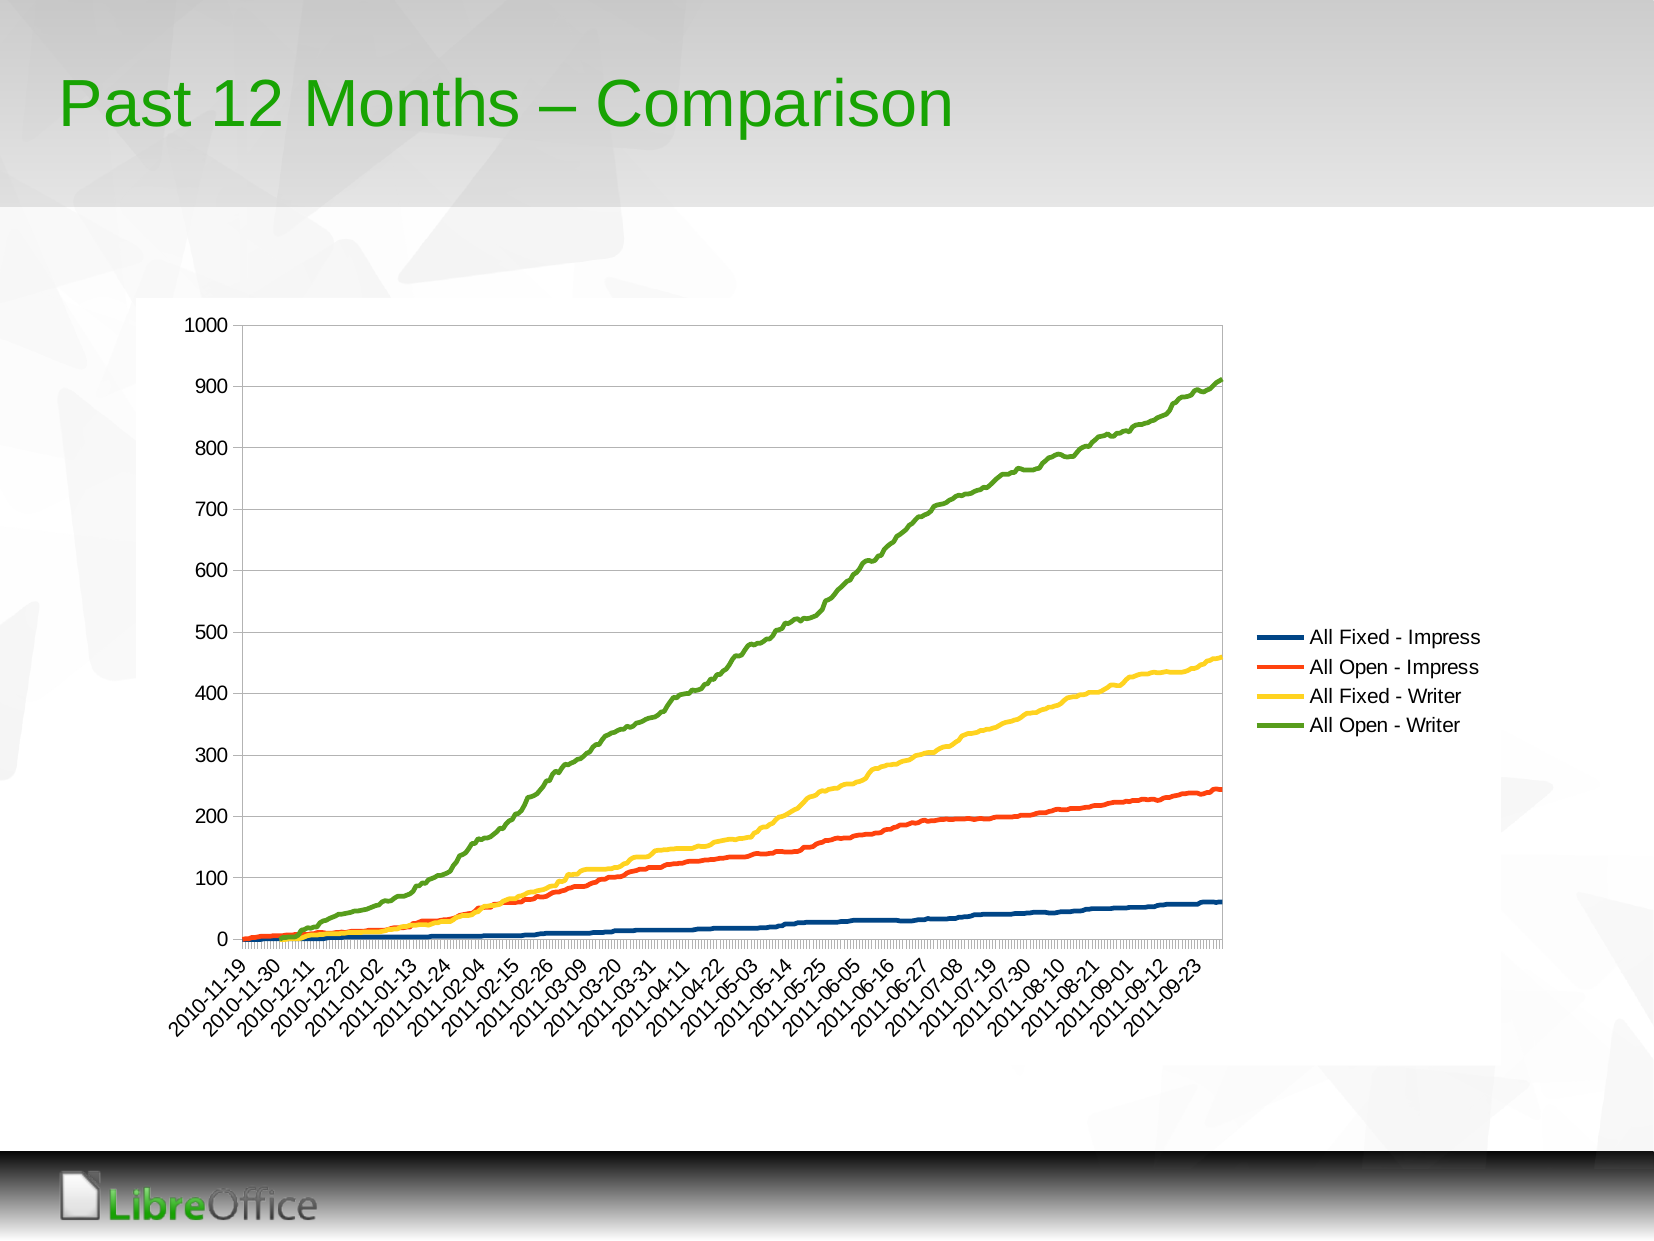

# Past 12 Months – Comparison
### Chart
| Category | All Fixed - Impress | All Open - Impress | All Fixed - Writer | All Open - Writer |
|---|---|---|---|---|
| 2010-11-19 | 0.0 | 0.0 | None | None |
| 2010-11-20 | 0.0 | 1.0 | None | None |
| 2010-11-21 | 0.0 | 1.0 | None | None |
| 2010-11-22 | 0.0 | 3.0 | None | None |
| 2010-11-23 | 0.0 | 3.0 | None | None |
| 2010-11-24 | 0.0 | 4.0 | None | None |
| 2010-11-25 | 0.0 | 5.0 | None | None |
| 2010-11-26 | 1.0 | 5.0 | None | None |
| 2010-11-27 | 1.0 | 5.0 | None | None |
| 2010-11-28 | 1.0 | 5.0 | None | None |
| 2010-11-29 | 1.0 | 6.0 | None | None |
| 2010-11-30 | 1.0 | 6.0 | None | None |
| 2010-12-01 | 1.0 | 6.0 | 0.0 | 0.0 |
| 2010-12-02 | 1.0 | 6.0 | 0.0 | 3.0 |
| 2010-12-03 | 1.0 | 7.0 | 0.0 | 3.0 |
| 2010-12-04 | 1.0 | 7.0 | 1.0 | 4.0 |
| 2010-12-05 | 1.0 | 7.0 | 1.0 | 4.0 |
| 2010-12-06 | 1.0 | 8.0 | 1.0 | 4.0 |
| 2010-12-07 | 1.0 | 8.0 | 1.0 | 7.0 |
| 2010-12-08 | 1.0 | 8.0 | 2.0 | 15.0 |
| 2010-12-09 | 1.0 | 8.0 | 4.0 | 16.0 |
| 2010-12-10 | 1.0 | 8.0 | 6.0 | 19.0 |
| 2010-12-11 | 1.0 | 9.0 | 7.0 | 18.0 |
| 2010-12-12 | 1.0 | 9.0 | 7.0 | 20.0 |
| 2010-12-13 | 1.0 | 11.0 | 7.0 | 20.0 |
| 2010-12-14 | 1.0 | 11.0 | 8.0 | 27.0 |
| 2010-12-15 | 1.0 | 11.0 | 8.0 | 30.0 |
| 2010-12-16 | 2.0 | 10.0 | 9.0 | 31.0 |
| 2010-12-17 | 3.0 | 10.0 | 9.0 | 34.0 |
| 2010-12-18 | 3.0 | 10.0 | 9.0 | 36.0 |
| 2010-12-19 | 3.0 | 11.0 | 9.0 | 38.0 |
| 2010-12-20 | 3.0 | 11.0 | 9.0 | 41.0 |
| 2010-12-21 | 3.0 | 12.0 | 10.0 | 41.0 |
| 2010-12-22 | 4.0 | 11.0 | 10.0 | 42.0 |
| 2010-12-23 | 4.0 | 12.0 | 11.0 | 43.0 |
| 2010-12-24 | 4.0 | 13.0 | 11.0 | 44.0 |
| 2010-12-25 | 4.0 | 13.0 | 11.0 | 46.0 |
| 2010-12-26 | 4.0 | 13.0 | 11.0 | 46.0 |
| 2010-12-27 | 4.0 | 13.0 | 11.0 | 47.0 |
| 2010-12-28 | 4.0 | 13.0 | 12.0 | 48.0 |
| 2010-12-29 | 4.0 | 14.0 | 12.0 | 49.0 |
| 2010-12-30 | 4.0 | 15.0 | 12.0 | 51.0 |
| 2010-12-31 | 4.0 | 15.0 | 12.0 | 53.0 |
| 2011-01-01 | 4.0 | 15.0 | 12.0 | 55.0 |
| 2011-01-02 | 4.0 | 15.0 | 12.0 | 56.0 |
| 2011-01-03 | 4.0 | 15.0 | 13.0 | 61.0 |
| 2011-01-04 | 4.0 | 15.0 | 14.0 | 63.0 |
| 2011-01-05 | 4.0 | 16.0 | 16.0 | 62.0 |
| 2011-01-06 | 4.0 | 18.0 | 16.0 | 63.0 |
| 2011-01-07 | 4.0 | 19.0 | 17.0 | 67.0 |
| 2011-01-08 | 4.0 | 19.0 | 17.0 | 70.0 |
| 2011-01-09 | 4.0 | 19.0 | 20.0 | 70.0 |
| 2011-01-10 | 4.0 | 19.0 | 21.0 | 70.0 |
| 2011-01-11 | 4.0 | 20.0 | 21.0 | 72.0 |
| 2011-01-12 | 4.0 | 20.0 | 23.0 | 74.0 |
| 2011-01-13 | 4.0 | 26.0 | 23.0 | 78.0 |
| 2011-01-14 | 4.0 | 26.0 | 23.0 | 87.0 |
| 2011-01-15 | 4.0 | 28.0 | 24.0 | 87.0 |
| 2011-01-16 | 4.0 | 30.0 | 24.0 | 92.0 |
| 2011-01-17 | 4.0 | 30.0 | 24.0 | 91.0 |
| 2011-01-18 | 4.0 | 30.0 | 23.0 | 97.0 |
| 2011-01-19 | 5.0 | 30.0 | 25.0 | 99.0 |
| 2011-01-20 | 5.0 | 30.0 | 27.0 | 101.0 |
| 2011-01-21 | 5.0 | 30.0 | 27.0 | 104.0 |
| 2011-01-22 | 5.0 | 31.0 | 29.0 | 104.0 |
| 2011-01-23 | 5.0 | 32.0 | 29.0 | 106.0 |
| 2011-01-24 | 5.0 | 32.0 | 29.0 | 108.0 |
| 2011-01-25 | 5.0 | 33.0 | 29.0 | 111.0 |
| 2011-01-26 | 5.0 | 34.0 | 32.0 | 120.0 |
| 2011-01-27 | 5.0 | 36.0 | 36.0 | 126.0 |
| 2011-01-28 | 5.0 | 39.0 | 37.0 | 136.0 |
| 2011-01-29 | 5.0 | 40.0 | 39.0 | 138.0 |
| 2011-01-30 | 5.0 | 41.0 | 39.0 | 141.0 |
| 2011-01-31 | 5.0 | 42.0 | 39.0 | 148.0 |
| 2011-02-01 | 5.0 | 42.0 | 40.0 | 156.0 |
| 2011-02-02 | 5.0 | 46.0 | 44.0 | 156.0 |
| 2011-02-03 | 5.0 | 51.0 | 45.0 | 164.0 |
| 2011-02-04 | 5.0 | 51.0 | 50.0 | 162.0 |
| 2011-02-05 | 6.0 | 52.0 | 54.0 | 165.0 |
| 2011-02-06 | 6.0 | 52.0 | 54.0 | 165.0 |
| 2011-02-07 | 6.0 | 52.0 | 55.0 | 167.0 |
| 2011-02-08 | 6.0 | 57.0 | 55.0 | 171.0 |
| 2011-02-09 | 6.0 | 57.0 | 56.0 | 175.0 |
| 2011-02-10 | 6.0 | 58.0 | 57.0 | 181.0 |
| 2011-02-11 | 6.0 | 60.0 | 62.0 | 180.0 |
| 2011-02-12 | 6.0 | 60.0 | 64.0 | 188.0 |
| 2011-02-13 | 6.0 | 60.0 | 66.0 | 193.0 |
| 2011-02-14 | 6.0 | 60.0 | 66.0 | 195.0 |
| 2011-02-15 | 6.0 | 60.0 | 66.0 | 204.0 |
| 2011-02-16 | 6.0 | 61.0 | 70.0 | 205.0 |
| 2011-02-17 | 6.0 | 61.0 | 71.0 | 210.0 |
| 2011-02-18 | 7.0 | 65.0 | 73.0 | 219.0 |
| 2011-02-19 | 7.0 | 65.0 | 76.0 | 231.0 |
| 2011-02-20 | 7.0 | 65.0 | 77.0 | 232.0 |
| 2011-02-21 | 7.0 | 66.0 | 77.0 | 234.0 |
| 2011-02-22 | 8.0 | 70.0 | 79.0 | 237.0 |
| 2011-02-23 | 9.0 | 69.0 | 80.0 | 243.0 |
| 2011-02-24 | 9.0 | 69.0 | 81.0 | 249.0 |
| 2011-02-25 | 10.0 | 70.0 | 83.0 | 258.0 |
| 2011-02-26 | 10.0 | 73.0 | 86.0 | 258.0 |
| 2011-02-27 | 10.0 | 76.0 | 87.0 | 269.0 |
| 2011-02-28 | 10.0 | 77.0 | 87.0 | 274.0 |
| 2011-03-01 | 10.0 | 77.0 | 95.0 | 271.0 |
| 2011-03-02 | 10.0 | 79.0 | 94.0 | 279.0 |
| 2011-03-03 | 10.0 | 80.0 | 96.0 | 285.0 |
| 2011-03-04 | 10.0 | 83.0 | 106.0 | 284.0 |
| 2011-03-05 | 10.0 | 84.0 | 105.0 | 287.0 |
| 2011-03-06 | 10.0 | 86.0 | 106.0 | 289.0 |
| 2011-03-07 | 10.0 | 86.0 | 106.0 | 293.0 |
| 2011-03-08 | 10.0 | 86.0 | 111.0 | 294.0 |
| 2011-03-09 | 10.0 | 86.0 | 113.0 | 298.0 |
| 2011-03-10 | 10.0 | 87.0 | 114.0 | 303.0 |
| 2011-03-11 | 10.0 | 90.0 | 114.0 | 305.0 |
| 2011-03-12 | 11.0 | 92.0 | 114.0 | 313.0 |
| 2011-03-13 | 11.0 | 93.0 | 114.0 | 317.0 |
| 2011-03-14 | 11.0 | 97.0 | 114.0 | 317.0 |
| 2011-03-15 | 11.0 | 98.0 | 114.0 | 325.0 |
| 2011-03-16 | 12.0 | 98.0 | 114.0 | 331.0 |
| 2011-03-17 | 12.0 | 101.0 | 115.0 | 333.0 |
| 2011-03-18 | 12.0 | 101.0 | 115.0 | 336.0 |
| 2011-03-19 | 14.0 | 101.0 | 117.0 | 337.0 |
| 2011-03-20 | 14.0 | 102.0 | 117.0 | 340.0 |
| 2011-03-21 | 14.0 | 102.0 | 119.0 | 342.0 |
| 2011-03-22 | 14.0 | 104.0 | 123.0 | 342.0 |
| 2011-03-23 | 14.0 | 108.0 | 124.0 | 347.0 |
| 2011-03-24 | 14.0 | 110.0 | 130.0 | 345.0 |
| 2011-03-25 | 14.0 | 111.0 | 133.0 | 347.0 |
| 2011-03-26 | 15.0 | 112.0 | 134.0 | 352.0 |
| 2011-03-27 | 15.0 | 114.0 | 134.0 | 353.0 |
| 2011-03-28 | 15.0 | 114.0 | 134.0 | 355.0 |
| 2011-03-29 | 15.0 | 114.0 | 134.0 | 358.0 |
| 2011-03-30 | 15.0 | 117.0 | 135.0 | 360.0 |
| 2011-03-31 | 15.0 | 117.0 | 139.0 | 361.0 |
| 2011-04-01 | 15.0 | 117.0 | 144.0 | 362.0 |
| 2011-04-02 | 15.0 | 117.0 | 145.0 | 365.0 |
| 2011-04-03 | 15.0 | 117.0 | 145.0 | 370.0 |
| 2011-04-04 | 15.0 | 120.0 | 146.0 | 371.0 |
| 2011-04-05 | 15.0 | 122.0 | 146.0 | 380.0 |
| 2011-04-06 | 15.0 | 122.0 | 147.0 | 387.0 |
| 2011-04-07 | 15.0 | 123.0 | 147.0 | 394.0 |
| 2011-04-08 | 15.0 | 123.0 | 148.0 | 393.0 |
| 2011-04-09 | 15.0 | 124.0 | 148.0 | 398.0 |
| 2011-04-10 | 15.0 | 124.0 | 148.0 | 399.0 |
| 2011-04-11 | 15.0 | 126.0 | 148.0 | 400.0 |
| 2011-04-12 | 15.0 | 127.0 | 148.0 | 400.0 |
| 2011-04-13 | 15.0 | 127.0 | 148.0 | 406.0 |
| 2011-04-14 | 16.0 | 127.0 | 150.0 | 405.0 |
| 2011-04-15 | 17.0 | 127.0 | 152.0 | 406.0 |
| 2011-04-16 | 17.0 | 128.0 | 151.0 | 408.0 |
| 2011-04-17 | 17.0 | 129.0 | 151.0 | 415.0 |
| 2011-04-18 | 17.0 | 129.0 | 152.0 | 416.0 |
| 2011-04-19 | 17.0 | 130.0 | 154.0 | 424.0 |
| 2011-04-20 | 18.0 | 130.0 | 158.0 | 423.0 |
| 2011-04-21 | 18.0 | 131.0 | 159.0 | 431.0 |
| 2011-04-22 | 18.0 | 132.0 | 160.0 | 431.0 |
| 2011-04-23 | 18.0 | 132.0 | 161.0 | 437.0 |
| 2011-04-24 | 18.0 | 133.0 | 162.0 | 440.0 |
| 2011-04-25 | 18.0 | 134.0 | 163.0 | 447.0 |
| 2011-04-26 | 18.0 | 134.0 | 163.0 | 456.0 |
| 2011-04-27 | 18.0 | 134.0 | 162.0 | 462.0 |
| 2011-04-28 | 18.0 | 134.0 | 164.0 | 461.0 |
| 2011-04-29 | 18.0 | 134.0 | 164.0 | 463.0 |
| 2011-04-30 | 18.0 | 134.0 | 165.0 | 471.0 |
| 2011-05-01 | 18.0 | 135.0 | 166.0 | 478.0 |
| 2011-05-02 | 18.0 | 137.0 | 166.0 | 481.0 |
| 2011-05-03 | 18.0 | 139.0 | 173.0 | 479.0 |
| 2011-05-04 | 18.0 | 140.0 | 175.0 | 482.0 |
| 2011-05-05 | 19.0 | 139.0 | 181.0 | 482.0 |
| 2011-05-06 | 19.0 | 139.0 | 183.0 | 485.0 |
| 2011-05-07 | 19.0 | 139.0 | 183.0 | 489.0 |
| 2011-05-08 | 20.0 | 140.0 | 187.0 | 489.0 |
| 2011-05-09 | 20.0 | 140.0 | 189.0 | 494.0 |
| 2011-05-10 | 20.0 | 143.0 | 195.0 | 503.0 |
| 2011-05-11 | 22.0 | 143.0 | 199.0 | 504.0 |
| 2011-05-12 | 22.0 | 143.0 | 200.0 | 506.0 |
| 2011-05-13 | 25.0 | 142.0 | 202.0 | 515.0 |
| 2011-05-14 | 25.0 | 142.0 | 205.0 | 514.0 |
| 2011-05-15 | 25.0 | 142.0 | 208.0 | 517.0 |
| 2011-05-16 | 25.0 | 143.0 | 211.0 | 521.0 |
| 2011-05-17 | 27.0 | 143.0 | 213.0 | 522.0 |
| 2011-05-18 | 27.0 | 145.0 | 218.0 | 518.0 |
| 2011-05-19 | 27.0 | 150.0 | 223.0 | 523.0 |
| 2011-05-20 | 28.0 | 150.0 | 229.0 | 522.0 |
| 2011-05-21 | 28.0 | 150.0 | 232.0 | 523.0 |
| 2011-05-22 | 28.0 | 151.0 | 233.0 | 525.0 |
| 2011-05-23 | 28.0 | 155.0 | 235.0 | 527.0 |
| 2011-05-24 | 28.0 | 157.0 | 240.0 | 532.0 |
| 2011-05-25 | 28.0 | 158.0 | 242.0 | 537.0 |
| 2011-05-26 | 28.0 | 161.0 | 241.0 | 551.0 |
| 2011-05-27 | 28.0 | 161.0 | 244.0 | 553.0 |
| 2011-05-28 | 28.0 | 162.0 | 245.0 | 556.0 |
| 2011-05-29 | 28.0 | 164.0 | 246.0 | 562.0 |
| 2011-05-30 | 28.0 | 165.0 | 246.0 | 569.0 |
| 2011-05-31 | 29.0 | 164.0 | 250.0 | 573.0 |
| 2011-06-01 | 29.0 | 165.0 | 252.0 | 578.0 |
| 2011-06-02 | 29.0 | 165.0 | 253.0 | 583.0 |
| 2011-06-03 | 30.0 | 165.0 | 253.0 | 585.0 |
| 2011-06-04 | 31.0 | 168.0 | 253.0 | 594.0 |
| 2011-06-05 | 31.0 | 169.0 | 256.0 | 597.0 |
| 2011-06-06 | 31.0 | 170.0 | 257.0 | 603.0 |
| 2011-06-07 | 31.0 | 170.0 | 259.0 | 612.0 |
| 2011-06-08 | 31.0 | 171.0 | 262.0 | 616.0 |
| 2011-06-09 | 31.0 | 171.0 | 270.0 | 617.0 |
| 2011-06-10 | 31.0 | 171.0 | 276.0 | 615.0 |
| 2011-06-11 | 31.0 | 173.0 | 278.0 | 617.0 |
| 2011-06-12 | 31.0 | 173.0 | 278.0 | 624.0 |
| 2011-06-13 | 31.0 | 174.0 | 281.0 | 625.0 |
| 2011-06-14 | 31.0 | 178.0 | 282.0 | 635.0 |
| 2011-06-15 | 31.0 | 179.0 | 284.0 | 640.0 |
| 2011-06-16 | 31.0 | 179.0 | 284.0 | 644.0 |
| 2011-06-17 | 31.0 | 182.0 | 285.0 | 647.0 |
| 2011-06-18 | 31.0 | 183.0 | 285.0 | 656.0 |
| 2011-06-19 | 30.0 | 186.0 | 288.0 | 659.0 |
| 2011-06-20 | 30.0 | 186.0 | 290.0 | 663.0 |
| 2011-06-21 | 30.0 | 186.0 | 291.0 | 667.0 |
| 2011-06-22 | 30.0 | 188.0 | 292.0 | 674.0 |
| 2011-06-23 | 30.0 | 190.0 | 295.0 | 677.0 |
| 2011-06-24 | 31.0 | 189.0 | 299.0 | 683.0 |
| 2011-06-25 | 32.0 | 190.0 | 300.0 | 688.0 |
| 2011-06-26 | 32.0 | 193.0 | 301.0 | 688.0 |
| 2011-06-27 | 32.0 | 194.0 | 303.0 | 691.0 |
| 2011-06-28 | 34.0 | 192.0 | 304.0 | 693.0 |
| 2011-06-29 | 33.0 | 193.0 | 304.0 | 697.0 |
| 2011-06-30 | 33.0 | 193.0 | 304.0 | 705.0 |
| 2011-07-01 | 33.0 | 194.0 | 308.0 | 707.0 |
| 2011-07-02 | 33.0 | 195.0 | 311.0 | 708.0 |
| 2011-07-03 | 33.0 | 195.0 | 313.0 | 709.0 |
| 2011-07-04 | 33.0 | 196.0 | 314.0 | 711.0 |
| 2011-07-05 | 34.0 | 195.0 | 314.0 | 715.0 |
| 2011-07-06 | 34.0 | 195.0 | 317.0 | 717.0 |
| 2011-07-07 | 34.0 | 196.0 | 321.0 | 721.0 |
| 2011-07-08 | 36.0 | 196.0 | 324.0 | 723.0 |
| 2011-07-09 | 36.0 | 196.0 | 331.0 | 722.0 |
| 2011-07-10 | 37.0 | 196.0 | 333.0 | 725.0 |
| 2011-07-11 | 37.0 | 197.0 | 335.0 | 725.0 |
| 2011-07-12 | 38.0 | 196.0 | 335.0 | 726.0 |
| 2011-07-13 | 40.0 | 195.0 | 336.0 | 729.0 |
| 2011-07-14 | 40.0 | 196.0 | 337.0 | 731.0 |
| 2011-07-15 | 40.0 | 197.0 | 340.0 | 732.0 |
| 2011-07-16 | 41.0 | 196.0 | 340.0 | 736.0 |
| 2011-07-17 | 41.0 | 196.0 | 342.0 | 735.0 |
| 2011-07-18 | 41.0 | 196.0 | 342.0 | 739.0 |
| 2011-07-19 | 41.0 | 198.0 | 344.0 | 744.0 |
| 2011-07-20 | 41.0 | 199.0 | 345.0 | 749.0 |
| 2011-07-21 | 41.0 | 199.0 | 348.0 | 753.0 |
| 2011-07-22 | 41.0 | 199.0 | 351.0 | 757.0 |
| 2011-07-23 | 41.0 | 199.0 | 353.0 | 757.0 |
| 2011-07-24 | 41.0 | 199.0 | 354.0 | 757.0 |
| 2011-07-25 | 41.0 | 199.0 | 355.0 | 760.0 |
| 2011-07-26 | 42.0 | 200.0 | 357.0 | 760.0 |
| 2011-07-27 | 42.0 | 200.0 | 358.0 | 767.0 |
| 2011-07-28 | 42.0 | 202.0 | 361.0 | 766.0 |
| 2011-07-29 | 42.0 | 202.0 | 365.0 | 764.0 |
| 2011-07-30 | 43.0 | 202.0 | 368.0 | 764.0 |
| 2011-07-31 | 43.0 | 202.0 | 368.0 | 764.0 |
| 2011-08-01 | 44.0 | 203.0 | 369.0 | 764.0 |
| 2011-08-02 | 44.0 | 205.0 | 369.0 | 766.0 |
| 2011-08-03 | 44.0 | 206.0 | 372.0 | 767.0 |
| 2011-08-04 | 44.0 | 206.0 | 374.0 | 775.0 |
| 2011-08-05 | 44.0 | 206.0 | 375.0 | 779.0 |
| 2011-08-06 | 43.0 | 208.0 | 378.0 | 784.0 |
| 2011-08-07 | 43.0 | 209.0 | 378.0 | 785.0 |
| 2011-08-08 | 43.0 | 211.0 | 380.0 | 788.0 |
| 2011-08-09 | 44.0 | 212.0 | 381.0 | 790.0 |
| 2011-08-10 | 45.0 | 211.0 | 384.0 | 789.0 |
| 2011-08-11 | 45.0 | 211.0 | 389.0 | 786.0 |
| 2011-08-12 | 45.0 | 211.0 | 393.0 | 785.0 |
| 2011-08-13 | 45.0 | 213.0 | 394.0 | 786.0 |
| 2011-08-14 | 46.0 | 213.0 | 395.0 | 786.0 |
| 2011-08-15 | 46.0 | 213.0 | 395.0 | 792.0 |
| 2011-08-16 | 46.0 | 213.0 | 398.0 | 798.0 |
| 2011-08-17 | 47.0 | 214.0 | 398.0 | 801.0 |
| 2011-08-18 | 49.0 | 215.0 | 399.0 | 803.0 |
| 2011-08-19 | 49.0 | 215.0 | 402.0 | 802.0 |
| 2011-08-20 | 50.0 | 217.0 | 402.0 | 809.0 |
| 2011-08-21 | 50.0 | 218.0 | 402.0 | 813.0 |
| 2011-08-22 | 50.0 | 218.0 | 402.0 | 818.0 |
| 2011-08-23 | 50.0 | 218.0 | 404.0 | 819.0 |
| 2011-08-24 | 50.0 | 219.0 | 407.0 | 820.0 |
| 2011-08-25 | 50.0 | 221.0 | 410.0 | 823.0 |
| 2011-08-26 | 50.0 | 222.0 | 414.0 | 819.0 |
| 2011-08-27 | 51.0 | 223.0 | 414.0 | 819.0 |
| 2011-08-28 | 51.0 | 223.0 | 413.0 | 824.0 |
| 2011-08-29 | 51.0 | 223.0 | 413.0 | 824.0 |
| 2011-08-30 | 51.0 | 223.0 | 417.0 | 827.0 |
| 2011-08-31 | 51.0 | 225.0 | 423.0 | 828.0 |
| 2011-09-01 | 52.0 | 224.0 | 427.0 | 826.0 |
| 2011-09-02 | 52.0 | 226.0 | 427.0 | 834.0 |
| 2011-09-03 | 52.0 | 226.0 | 429.0 | 837.0 |
| 2011-09-04 | 52.0 | 226.0 | 431.0 | 838.0 |
| 2011-09-05 | 52.0 | 228.0 | 432.0 | 838.0 |
| 2011-09-06 | 52.0 | 228.0 | 432.0 | 840.0 |
| 2011-09-07 | 53.0 | 227.0 | 432.0 | 841.0 |
| 2011-09-08 | 53.0 | 228.0 | 434.0 | 844.0 |
| 2011-09-09 | 53.0 | 228.0 | 435.0 | 845.0 |
| 2011-09-10 | 55.0 | 226.0 | 434.0 | 849.0 |
| 2011-09-11 | 56.0 | 227.0 | 434.0 | 851.0 |
| 2011-09-12 | 56.0 | 230.0 | 435.0 | 853.0 |
| 2011-09-13 | 57.0 | 231.0 | 436.0 | 855.0 |
| 2011-09-14 | 57.0 | 231.0 | 435.0 | 861.0 |
| 2011-09-15 | 57.0 | 233.0 | 435.0 | 872.0 |
| 2011-09-16 | 57.0 | 234.0 | 435.0 | 874.0 |
| 2011-09-17 | 57.0 | 235.0 | 435.0 | 880.0 |
| 2011-09-18 | 57.0 | 237.0 | 435.0 | 883.0 |
| 2011-09-19 | 57.0 | 237.0 | 436.0 | 883.0 |
| 2011-09-20 | 57.0 | 238.0 | 438.0 | 884.0 |
| 2011-09-21 | 57.0 | 238.0 | 441.0 | 886.0 |
| 2011-09-22 | 57.0 | 238.0 | 441.0 | 893.0 |
| 2011-09-23 | 57.0 | 238.0 | 443.0 | 895.0 |
| 2011-09-24 | 60.0 | 236.0 | 447.0 | 892.0 |
| 2011-09-25 | 61.0 | 237.0 | 448.0 | 891.0 |
| 2011-09-26 | 61.0 | 239.0 | 453.0 | 894.0 |
| 2011-09-27 | 61.0 | 239.0 | 454.0 | 896.0 |
| 2011-09-28 | 61.0 | 244.0 | 457.0 | 901.0 |
| 2011-09-29 | 60.0 | 245.0 | 457.0 | 906.0 |
| 2011-09-30 | 61.0 | 244.0 | 458.0 | 909.0 |
| 2011-10-01 | 61.0 | 244.0 | 460.0 | 912.0 |